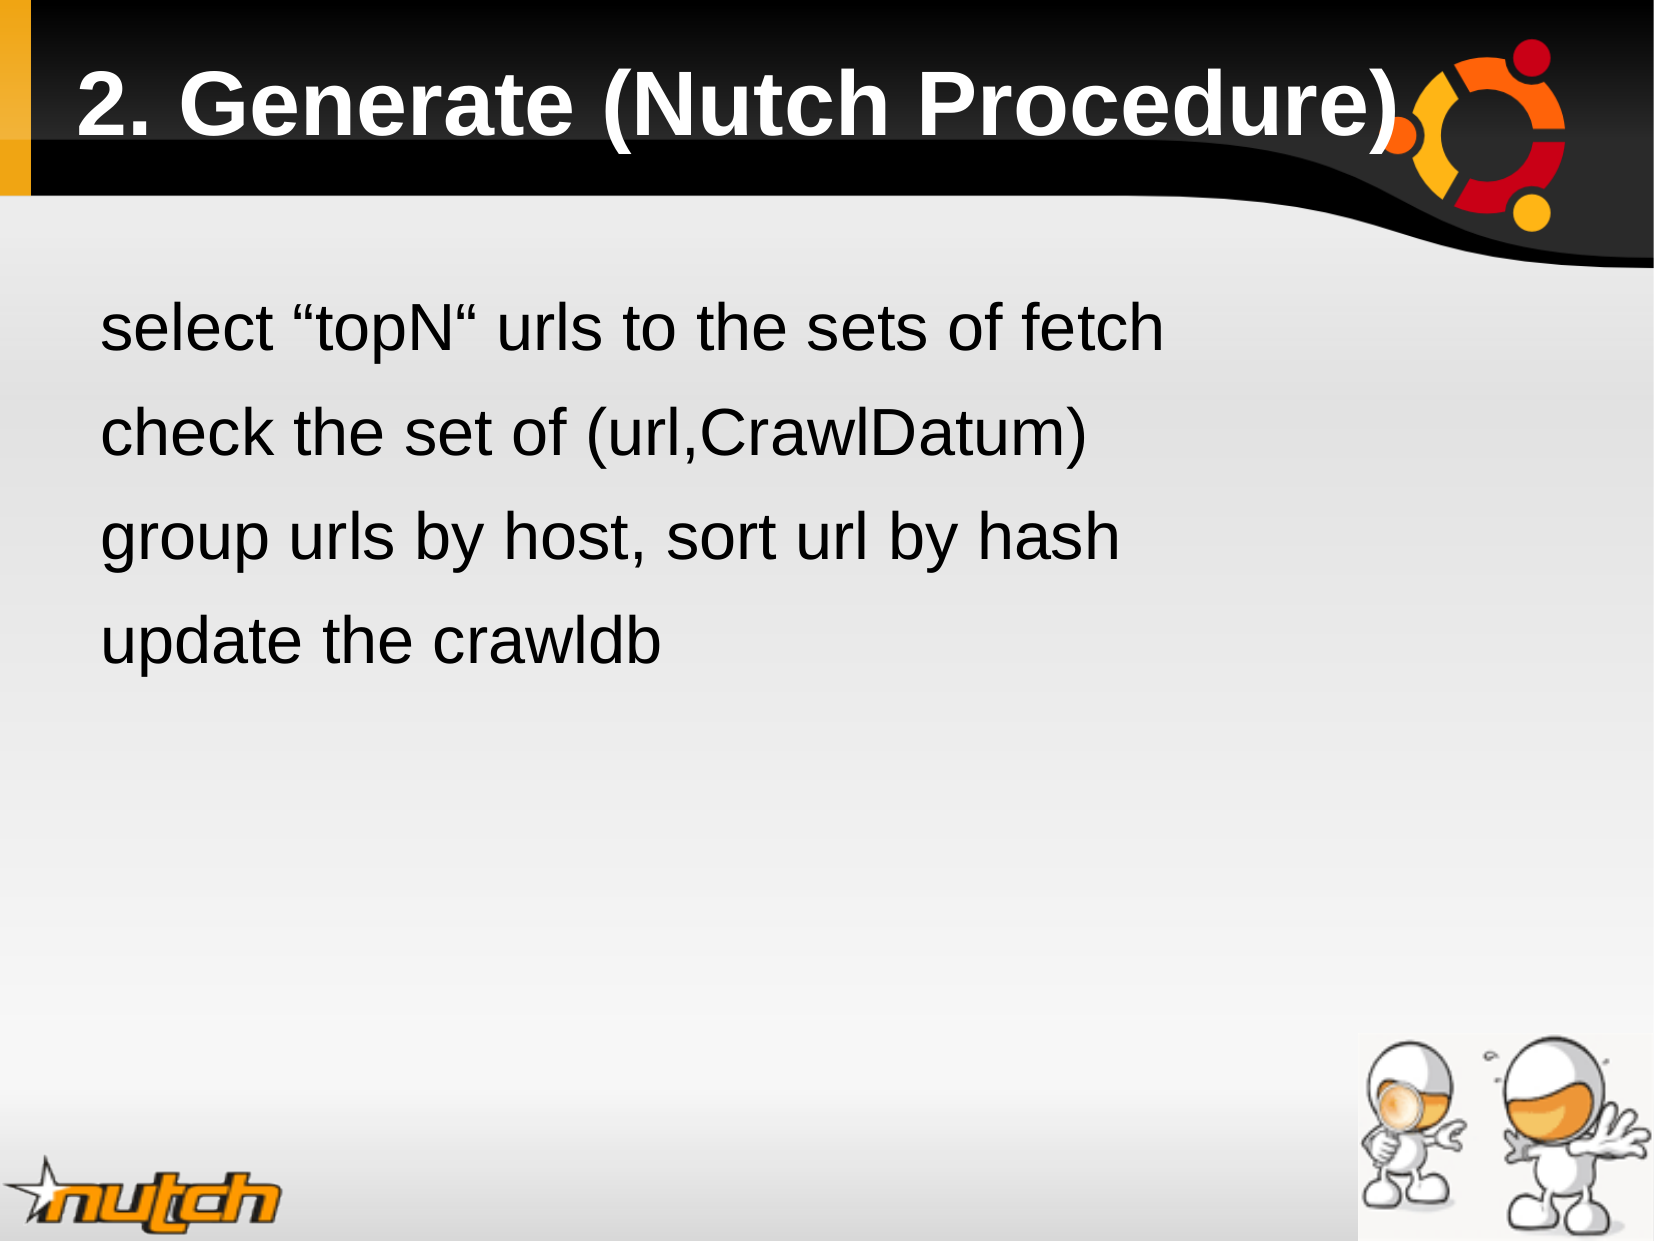

# 2. Generate (Nutch Procedure)
select “topN“ urls to the sets of fetch
check the set of (url,CrawlDatum)
group urls by host, sort url by hash
update the crawldb